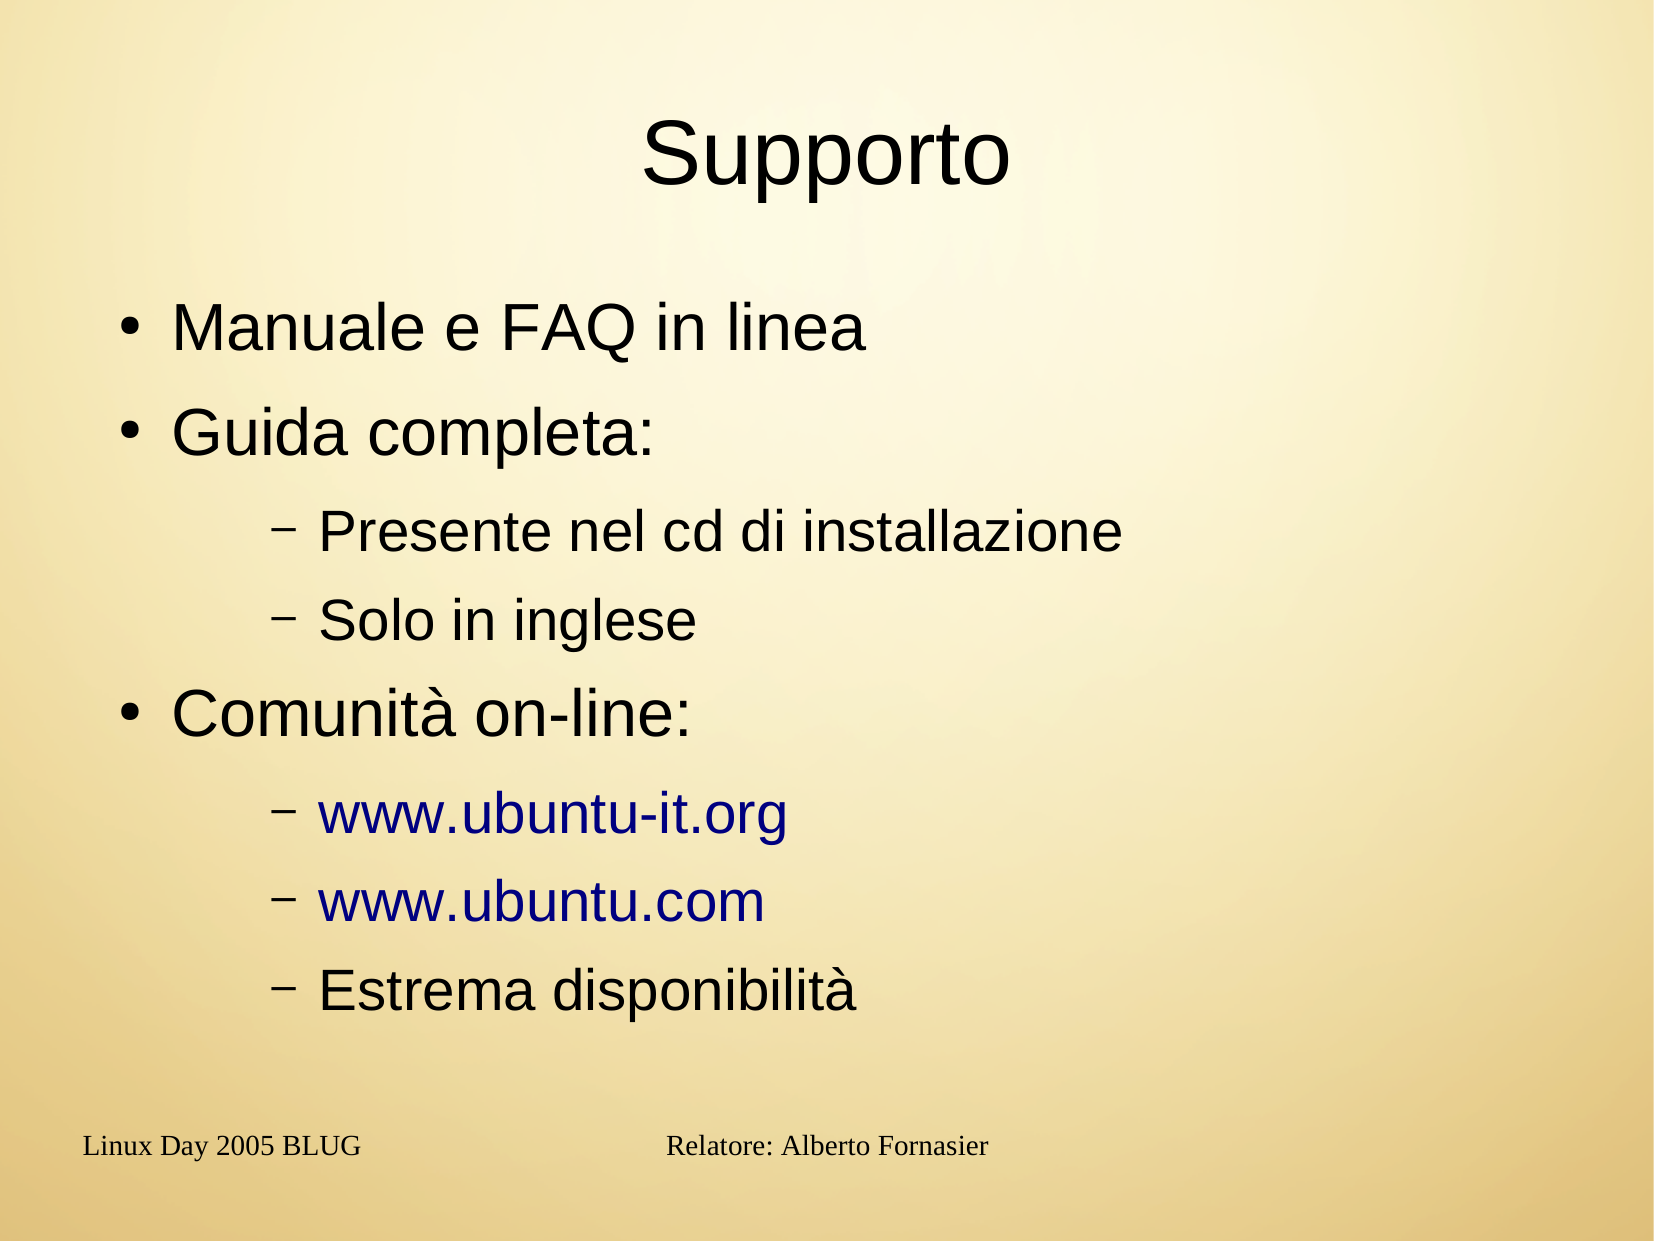

# Supporto
Manuale e FAQ in linea
Guida completa:
Presente nel cd di installazione
Solo in inglese
Comunità on-line:
www.ubuntu-it.org
www.ubuntu.com
Estrema disponibilità